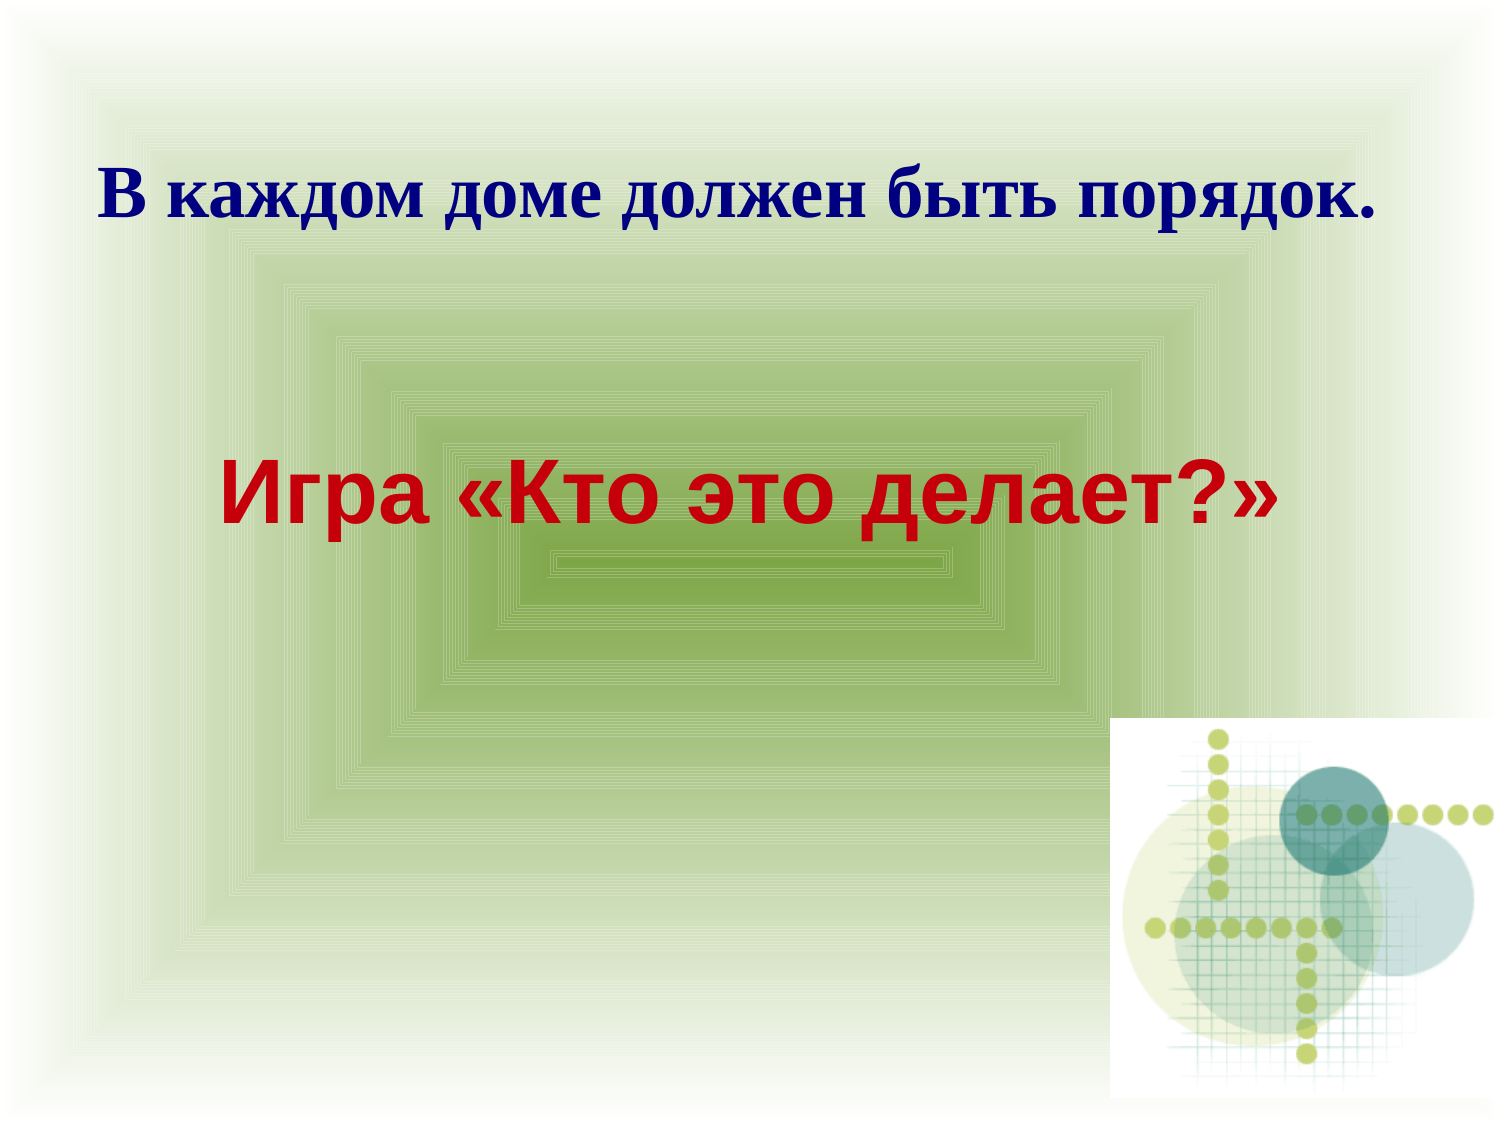

В каждом доме должен быть порядок.
Игра «Кто это делает?»